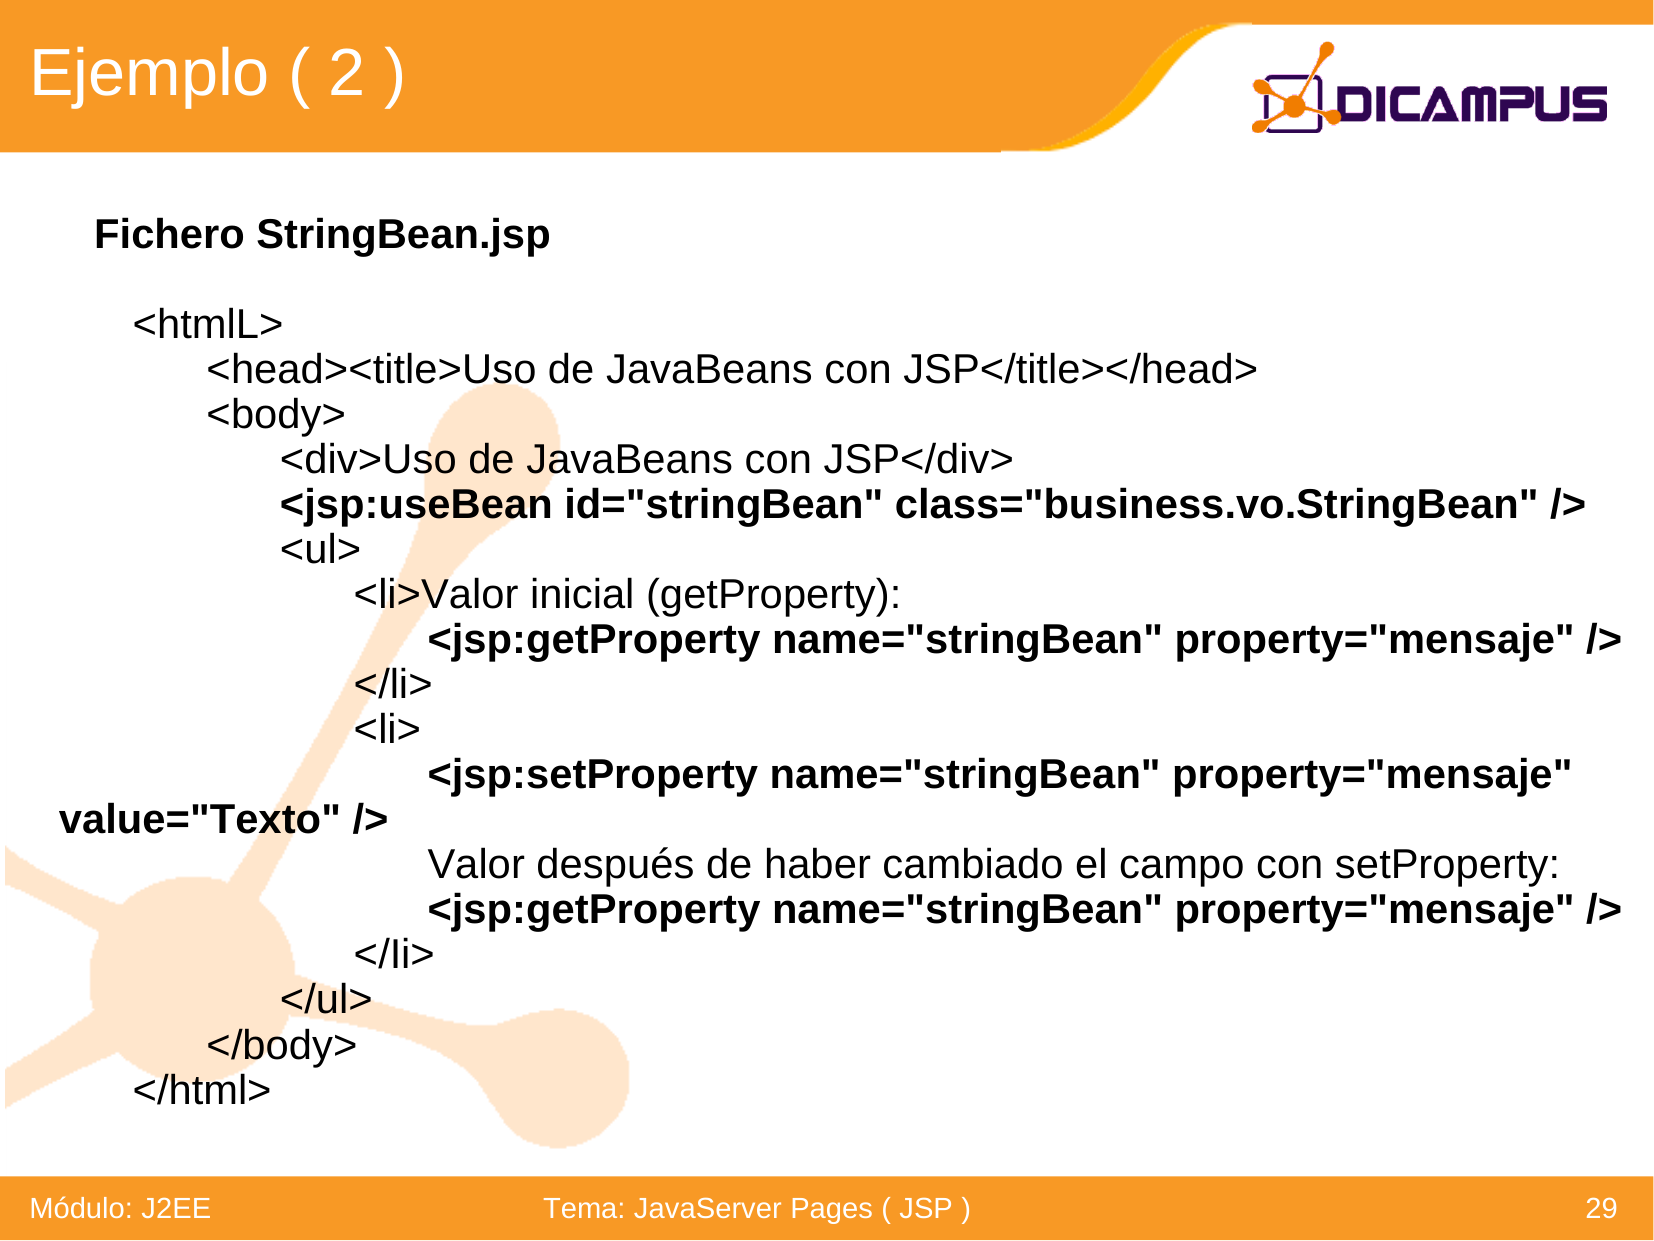

Ejemplo ( 2 )
Fichero StringBean.jsp
	<htmlL>
		<head><title>Uso de JavaBeans con JSP</title></head>
		<body>
			<div>Uso de JavaBeans con JSP</div>
			<jsp:useBean id="stringBean" class="business.vo.StringBean" />
			<ul>
				<li>Valor inicial (getProperty):
					<jsp:getProperty name="stringBean" property="mensaje" />
				</li>
				<li>
					<jsp:setProperty name="stringBean" property="mensaje" value="Texto" />
					Valor después de haber cambiado el campo con setProperty:
					<jsp:getProperty name="stringBean" property="mensaje" />
				</Ii>
			</ul>
		</body>
	</html>
Módulo: J2EE
Tema: JavaServer Pages ( JSP )